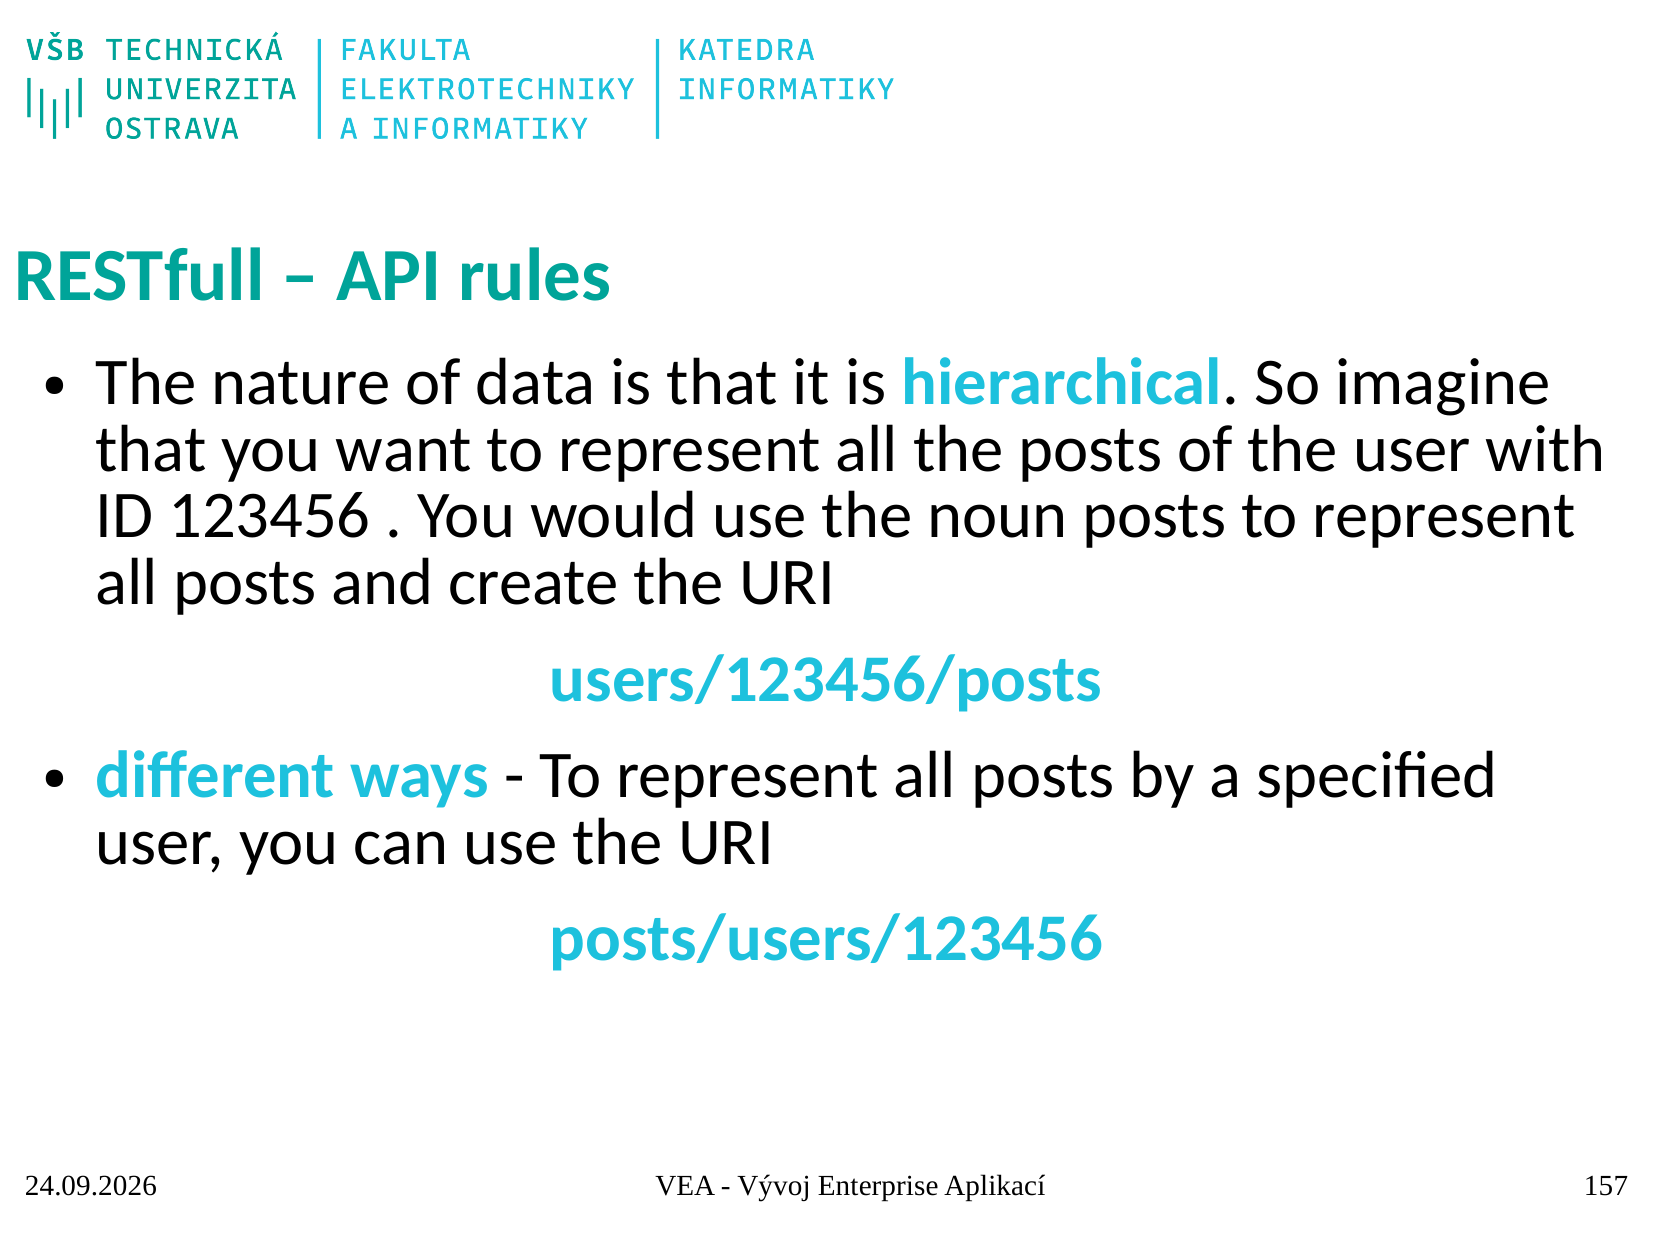

RESTfull – API rules
# The nature of data is that it is hierarchical. So imagine that you want to represent all the posts of the user with ID 123456 . You would use the noun posts to represent all posts and create the URI
users/123456/posts
different ways - To represent all posts by a specified user, you can use the URI
posts/users/123456
VEA - Vývoj Enterprise Aplikací
157